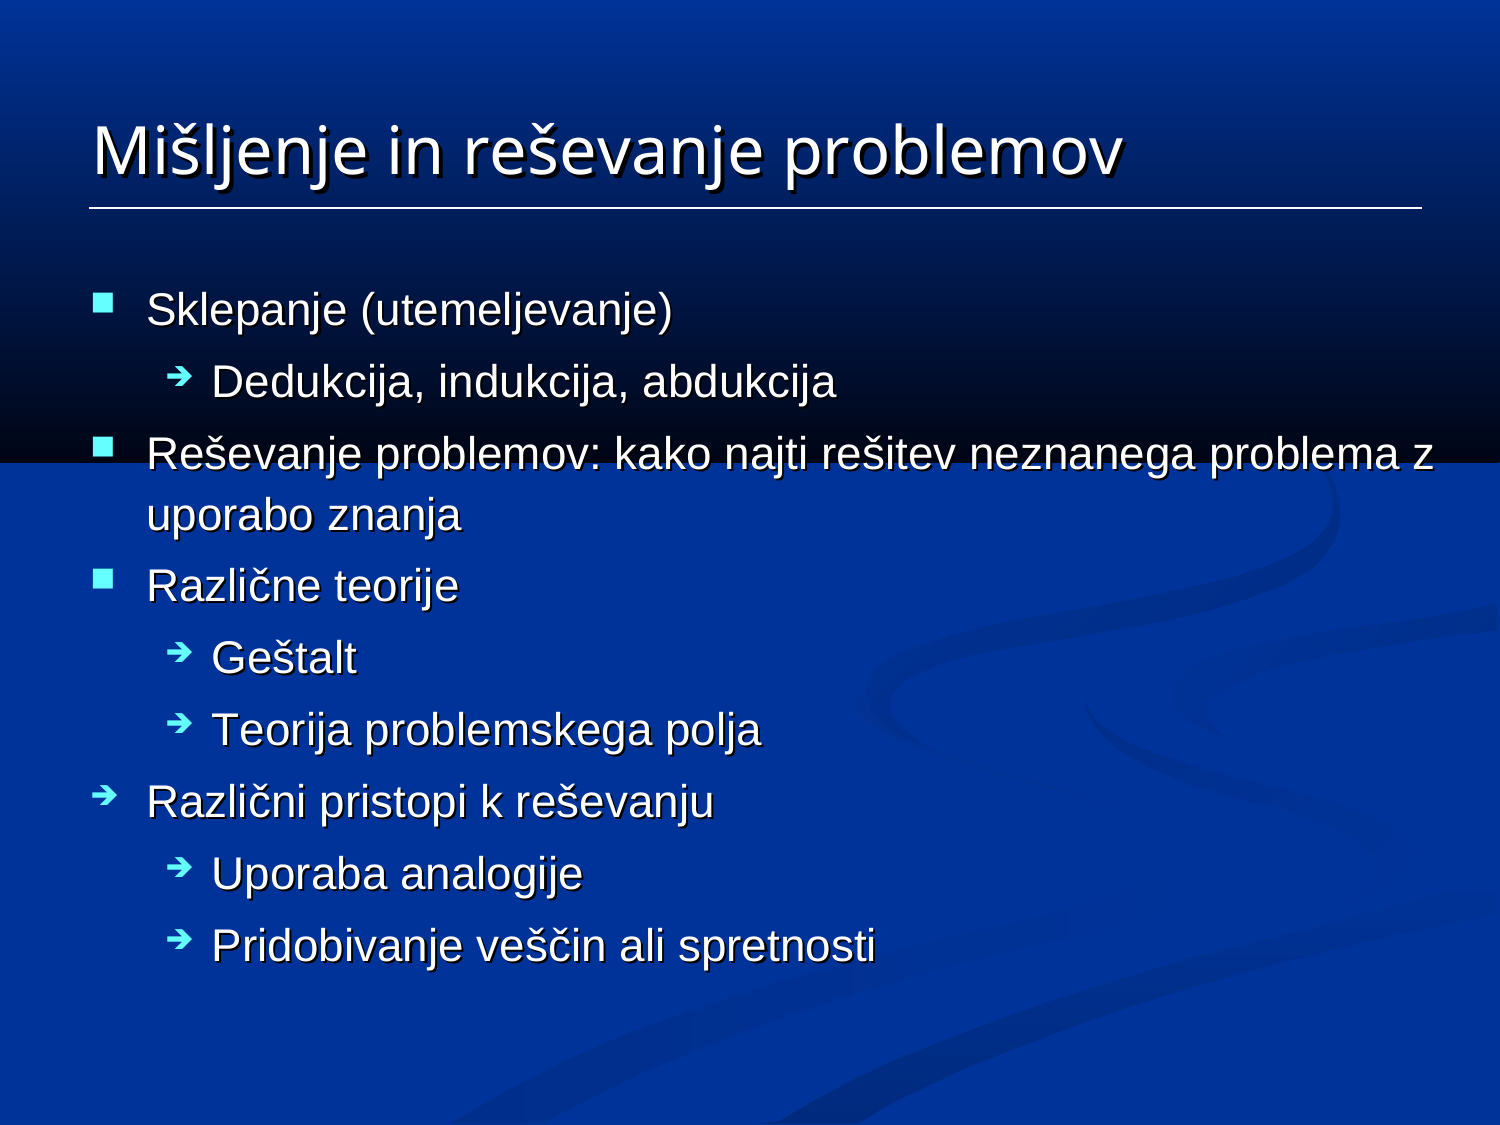

Mišljenje in reševanje problemov
# Sklepanje (utemeljevanje)
Dedukcija, indukcija, abdukcija
Reševanje problemov: kako najti rešitev neznanega problema z uporabo znanja
Različne teorije
Geštalt
Teorija problemskega polja
Različni pristopi k reševanju
Uporaba analogije
Pridobivanje veščin ali spretnosti